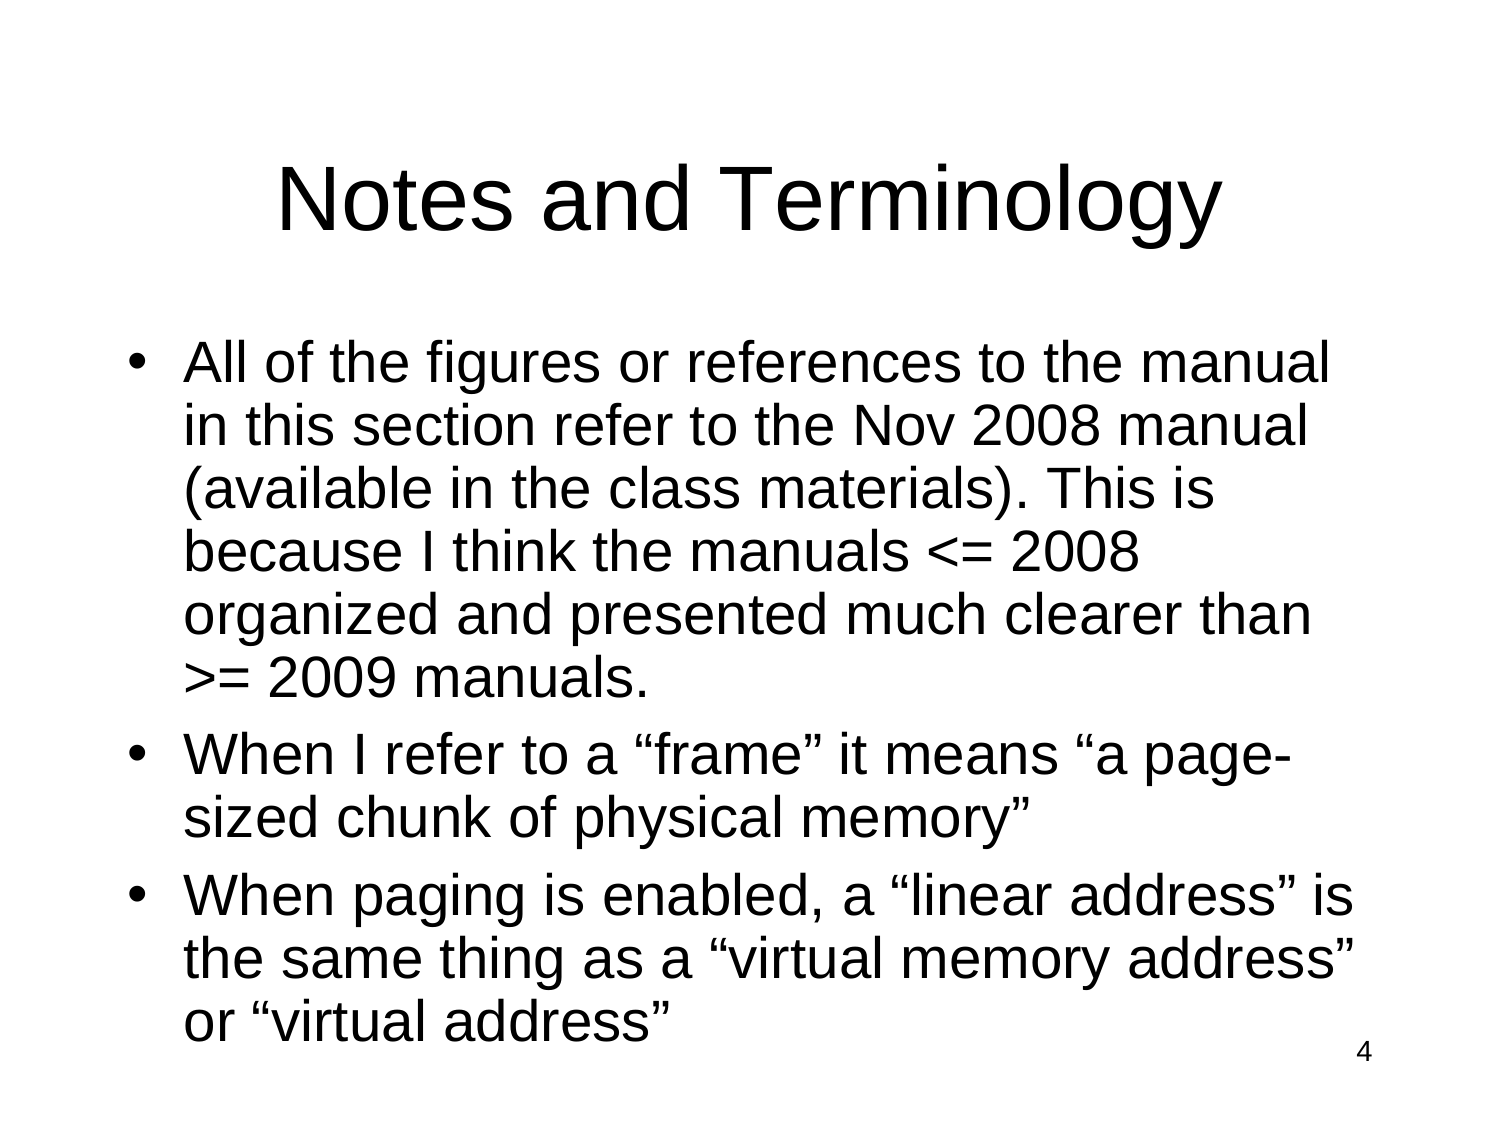

# Notes and Terminology
All of the figures or references to the manual in this section refer to the Nov 2008 manual (available in the class materials). This is because I think the manuals <= 2008 organized and presented much clearer than >= 2009 manuals.
When I refer to a “frame” it means “a page-sized chunk of physical memory”
When paging is enabled, a “linear address” is the same thing as a “virtual memory address” or “virtual address”